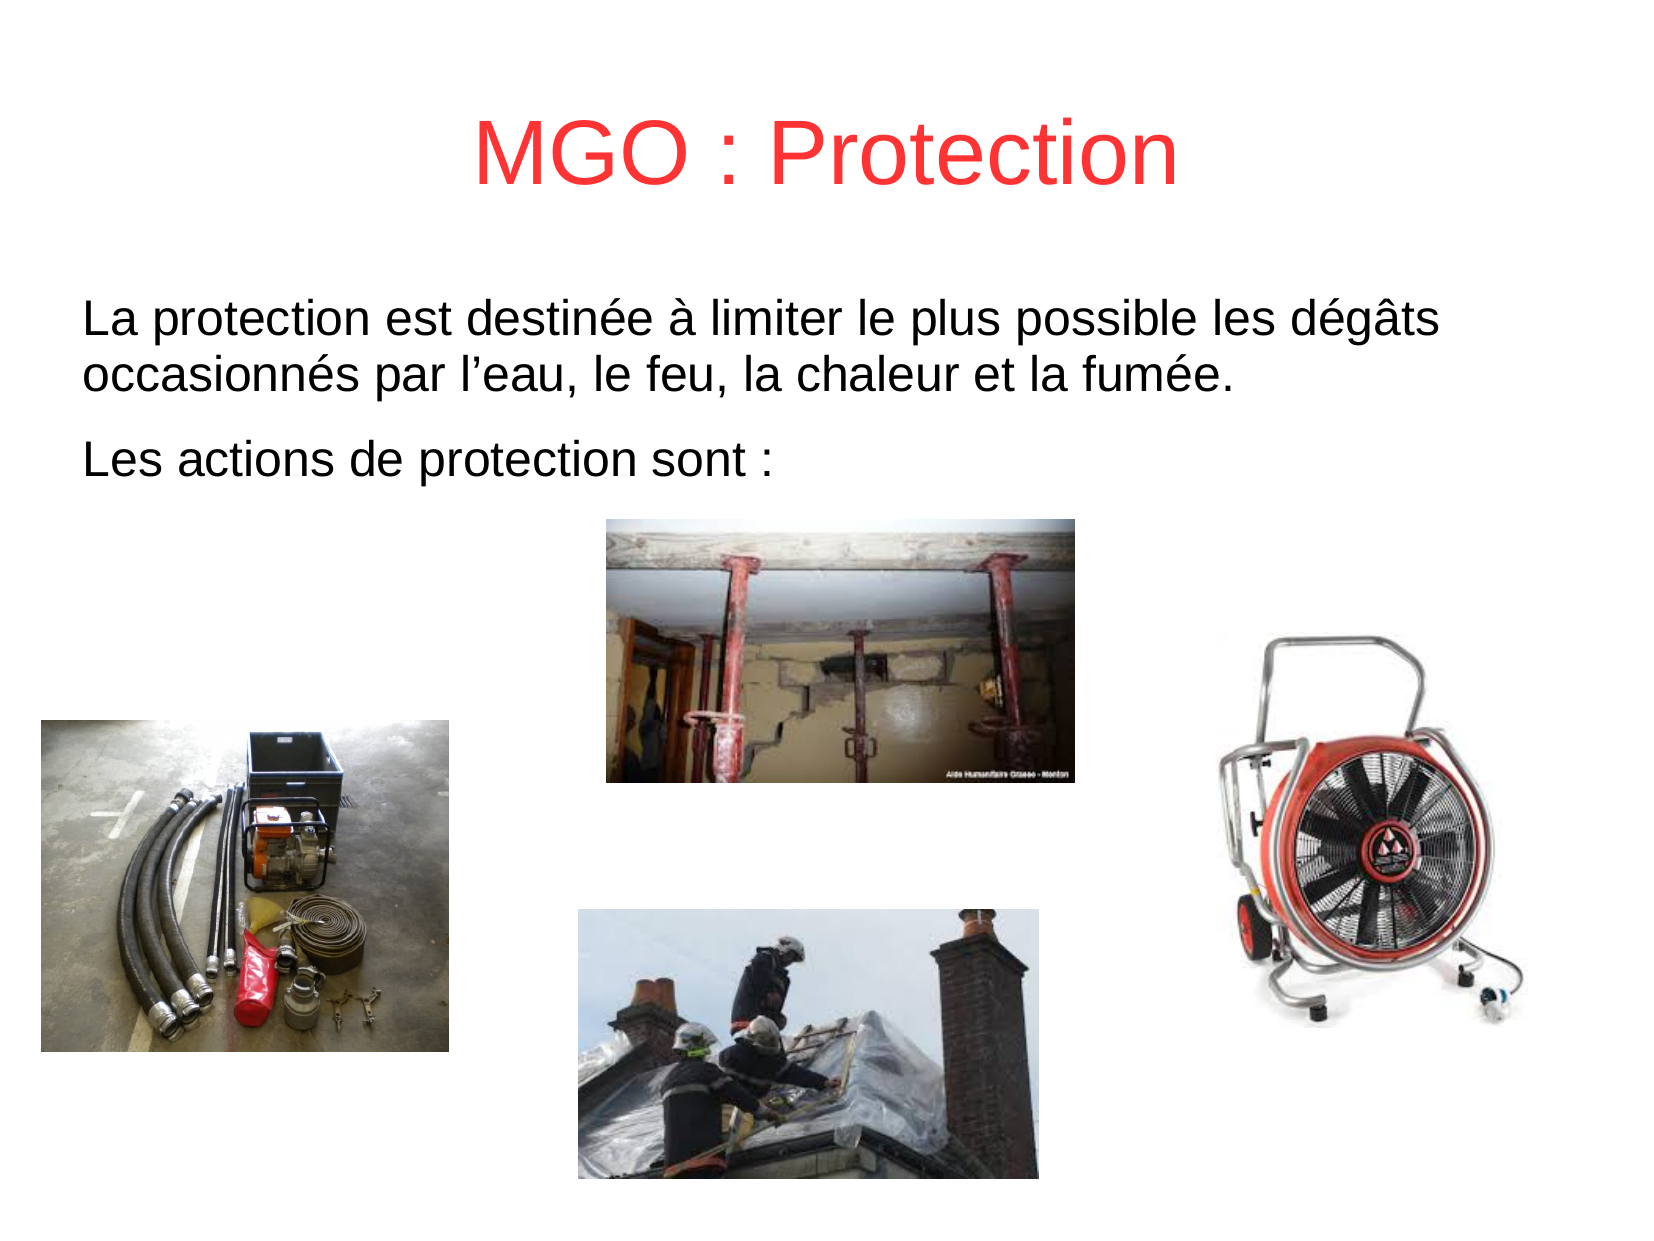

# MGO : Protection
La protection est destinée à limiter le plus possible les dégâts occasionnés par l’eau, le feu, la chaleur et la fumée.
Les actions de protection sont :